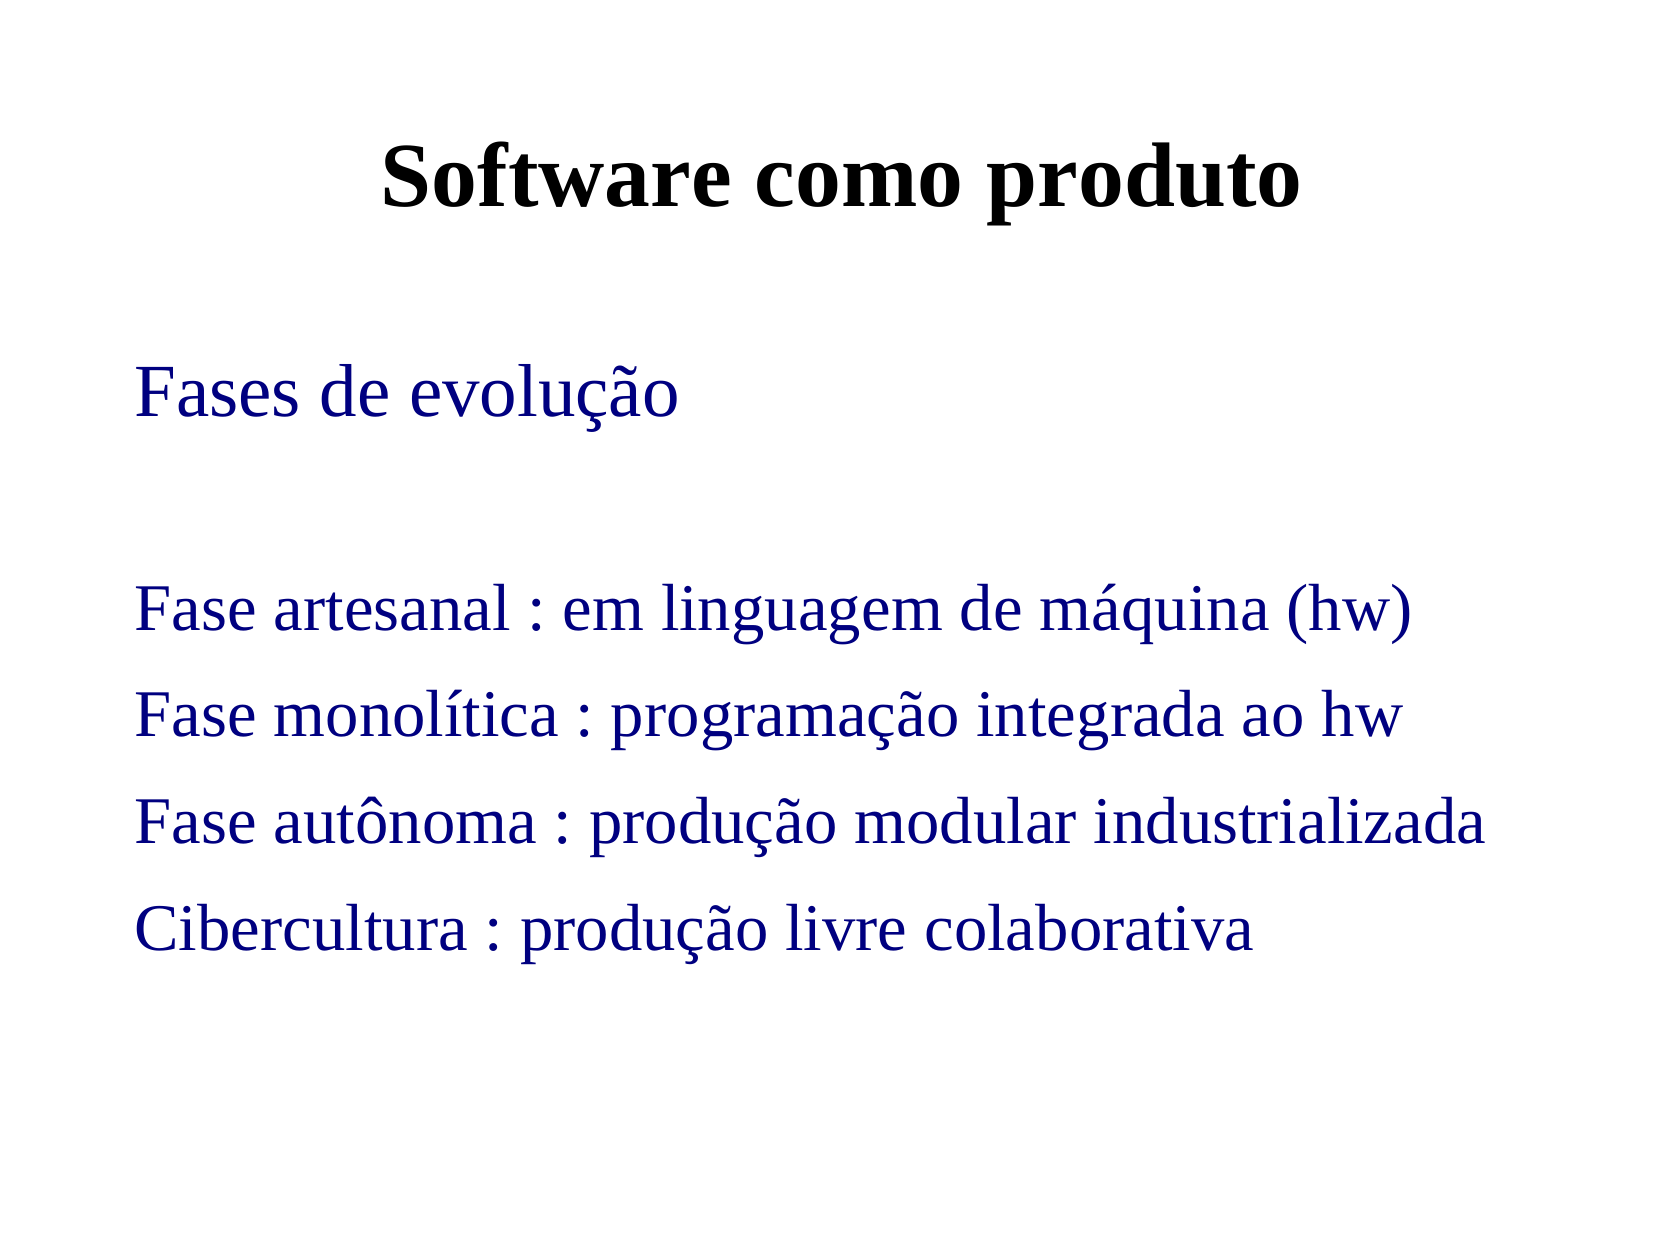

# Software como produto
Fases de evolução
Fase artesanal : em linguagem de máquina (hw)
Fase monolítica : programação integrada ao hw
Fase autônoma : produção modular industrializada
Cibercultura : produção livre colaborativa